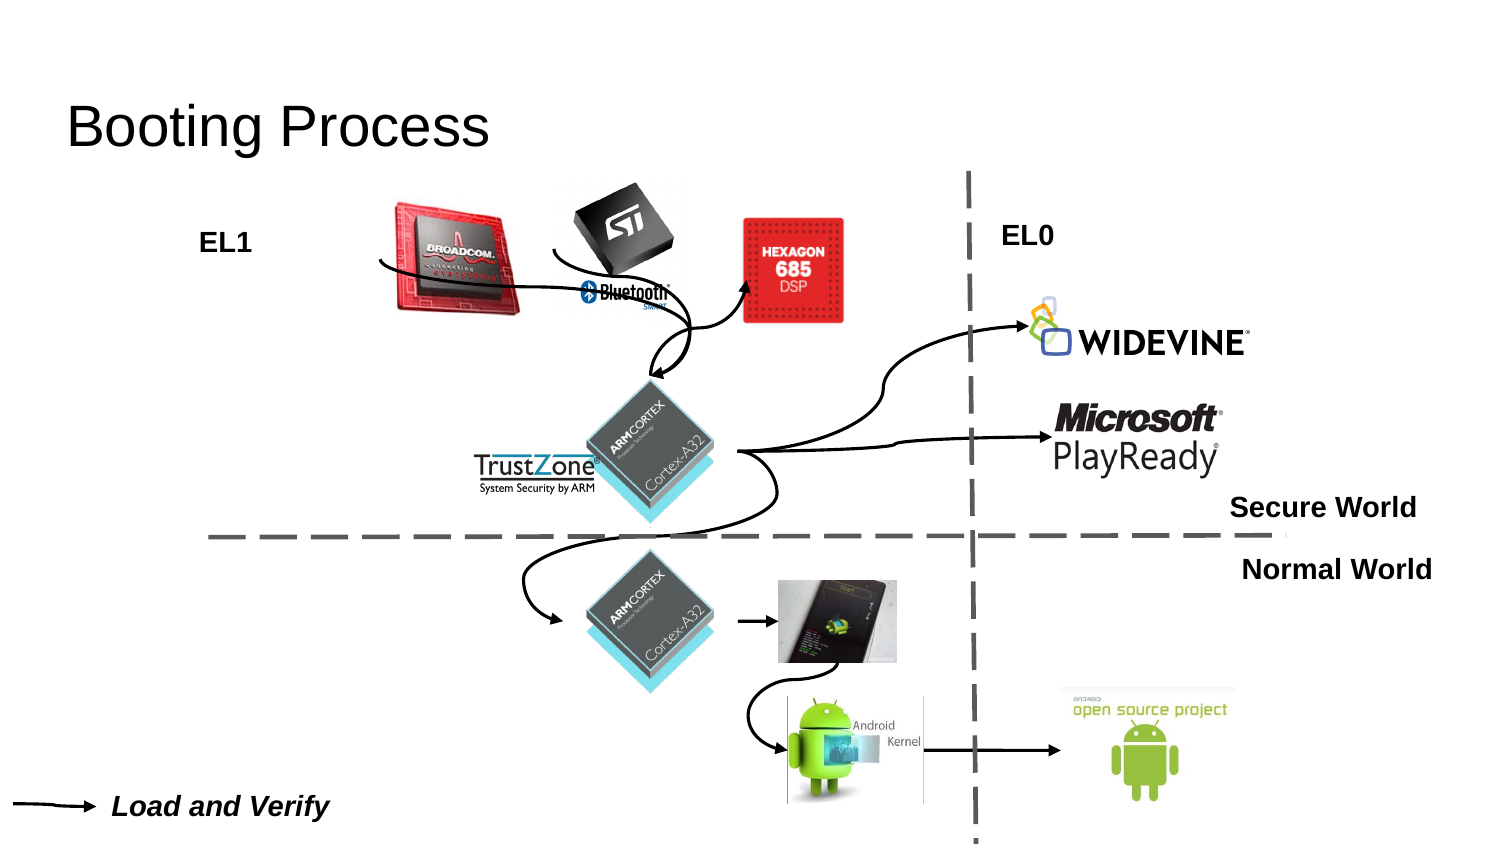

# Booting Process
EL0
EL1
Secure World
Normal World
Load and Verify